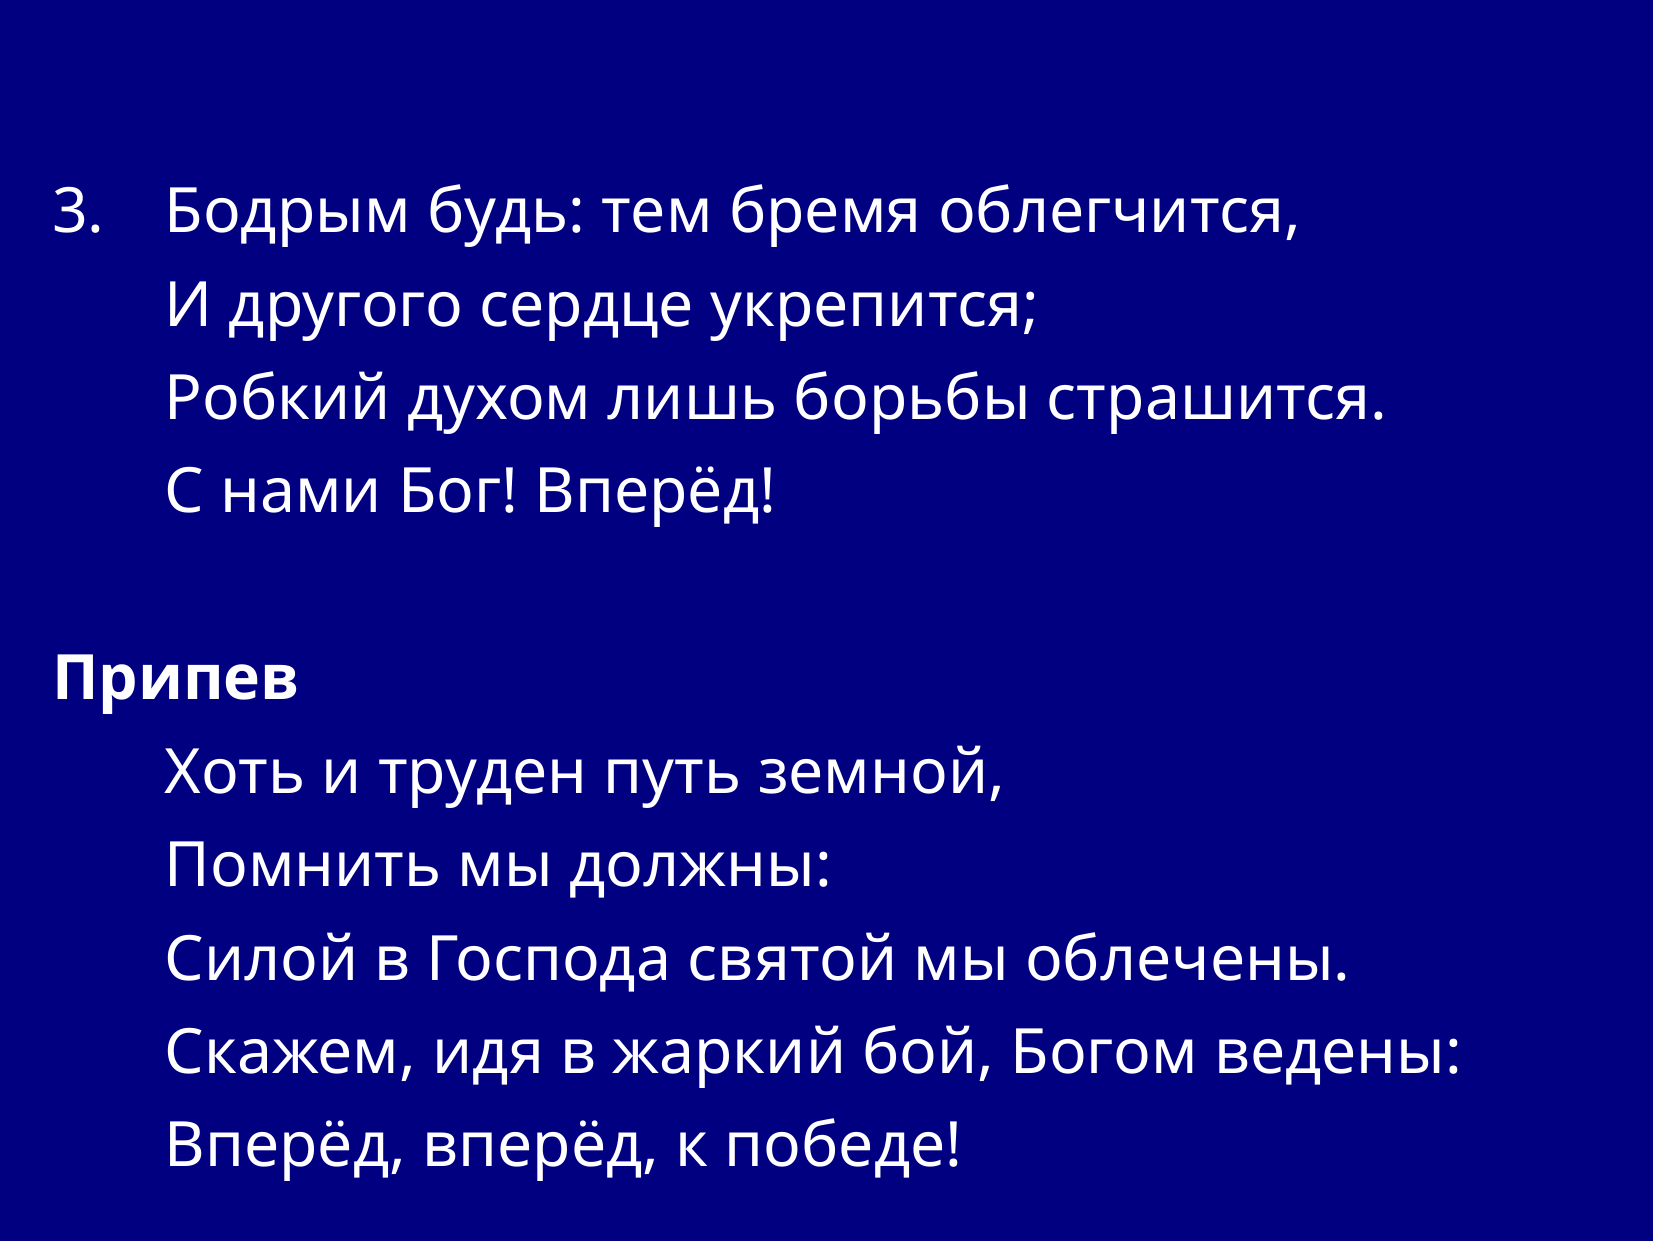

3.	Бодрым будь: тем бремя облегчится,
	И другого сердце укрепится;
	Робкий духом лишь борьбы страшится.
	С нами Бог! Вперёд!
Припев
	Хоть и труден путь земной,
	Помнить мы должны:
	Силой в Господа святой мы облечены.
	Скажем, идя в жаркий бой, Богом ведены:
	Вперёд, вперёд, к победе!